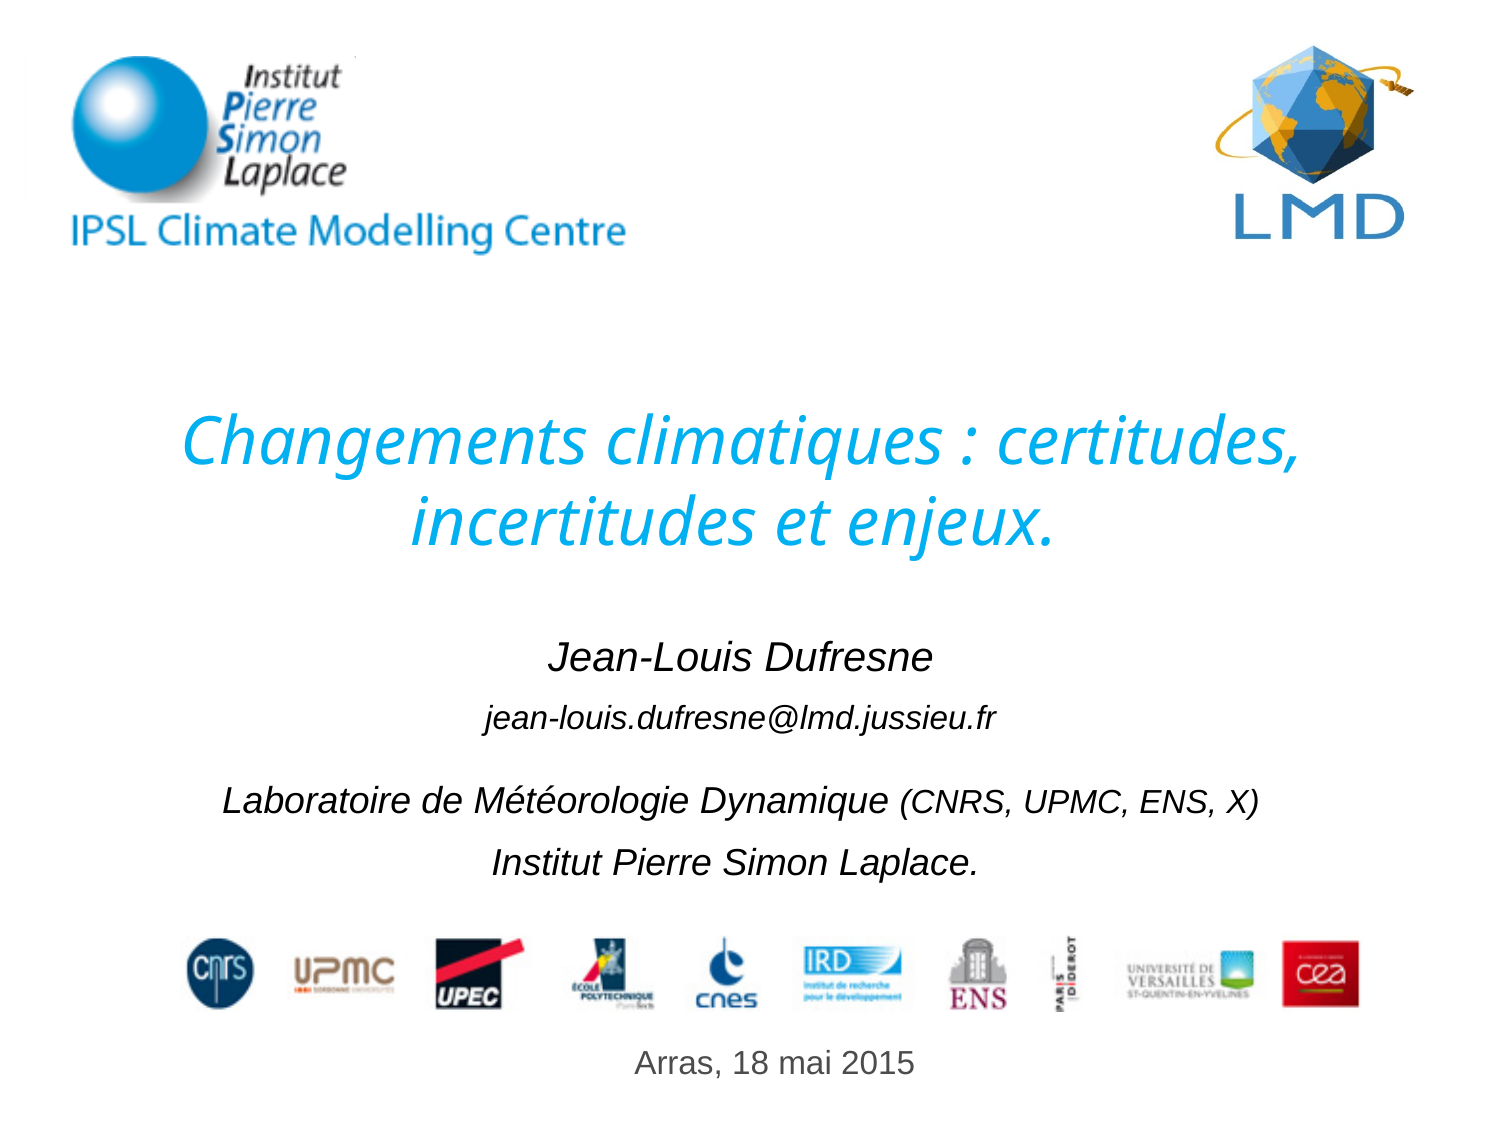

Changements climatiques : certitudes, incertitudes et enjeux.
Jean-Louis Dufresne
jean-louis.dufresne@lmd.jussieu.fr
Laboratoire de Météorologie Dynamique (CNRS, UPMC, ENS, X)
Institut Pierre Simon Laplace.
Arras, 18 mai 2015